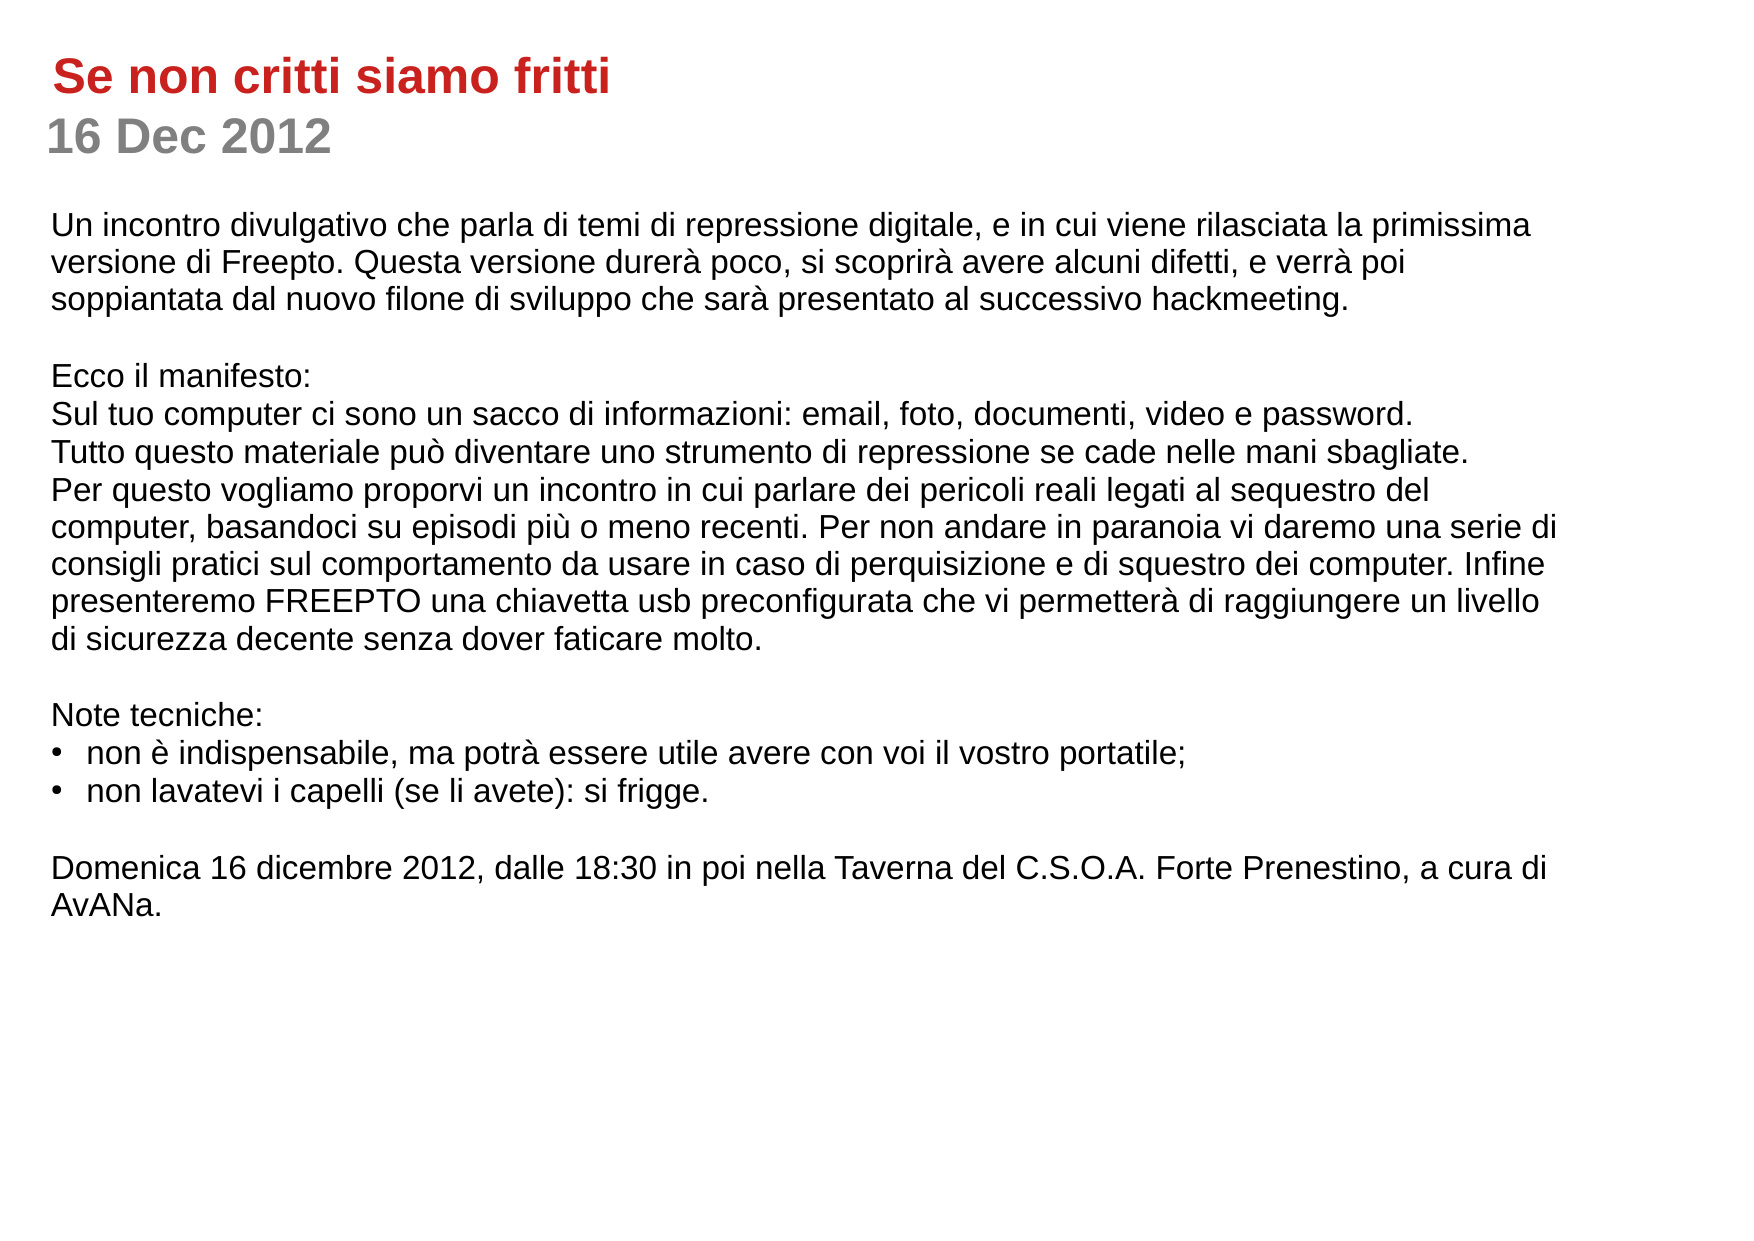

# Se non critti siamo fritti
16 Dec 2012
Un incontro divulgativo che parla di temi di repressione digitale, e in cui viene rilasciata la primissima versione di Freepto. Questa versione durerà poco, si scoprirà avere alcuni difetti, e verrà poi soppiantata dal nuovo filone di sviluppo che sarà presentato al successivo hackmeeting.
Ecco il manifesto:
Sul tuo computer ci sono un sacco di informazioni: email, foto, documenti, video e password.
Tutto questo materiale può diventare uno strumento di repressione se cade nelle mani sbagliate.
Per questo vogliamo proporvi un incontro in cui parlare dei pericoli reali legati al sequestro del computer, basandoci su episodi più o meno recenti. Per non andare in paranoia vi daremo una serie di consigli pratici sul comportamento da usare in caso di perquisizione e di squestro dei computer. Infine presenteremo FREEPTO una chiavetta usb preconfigurata che vi permetterà di raggiungere un livello di sicurezza decente senza dover faticare molto.
Note tecniche:
non è indispensabile, ma potrà essere utile avere con voi il vostro portatile;
non lavatevi i capelli (se li avete): si frigge.
Domenica 16 dicembre 2012, dalle 18:30 in poi nella Taverna del C.S.O.A. Forte Prenestino, a cura di AvANa.